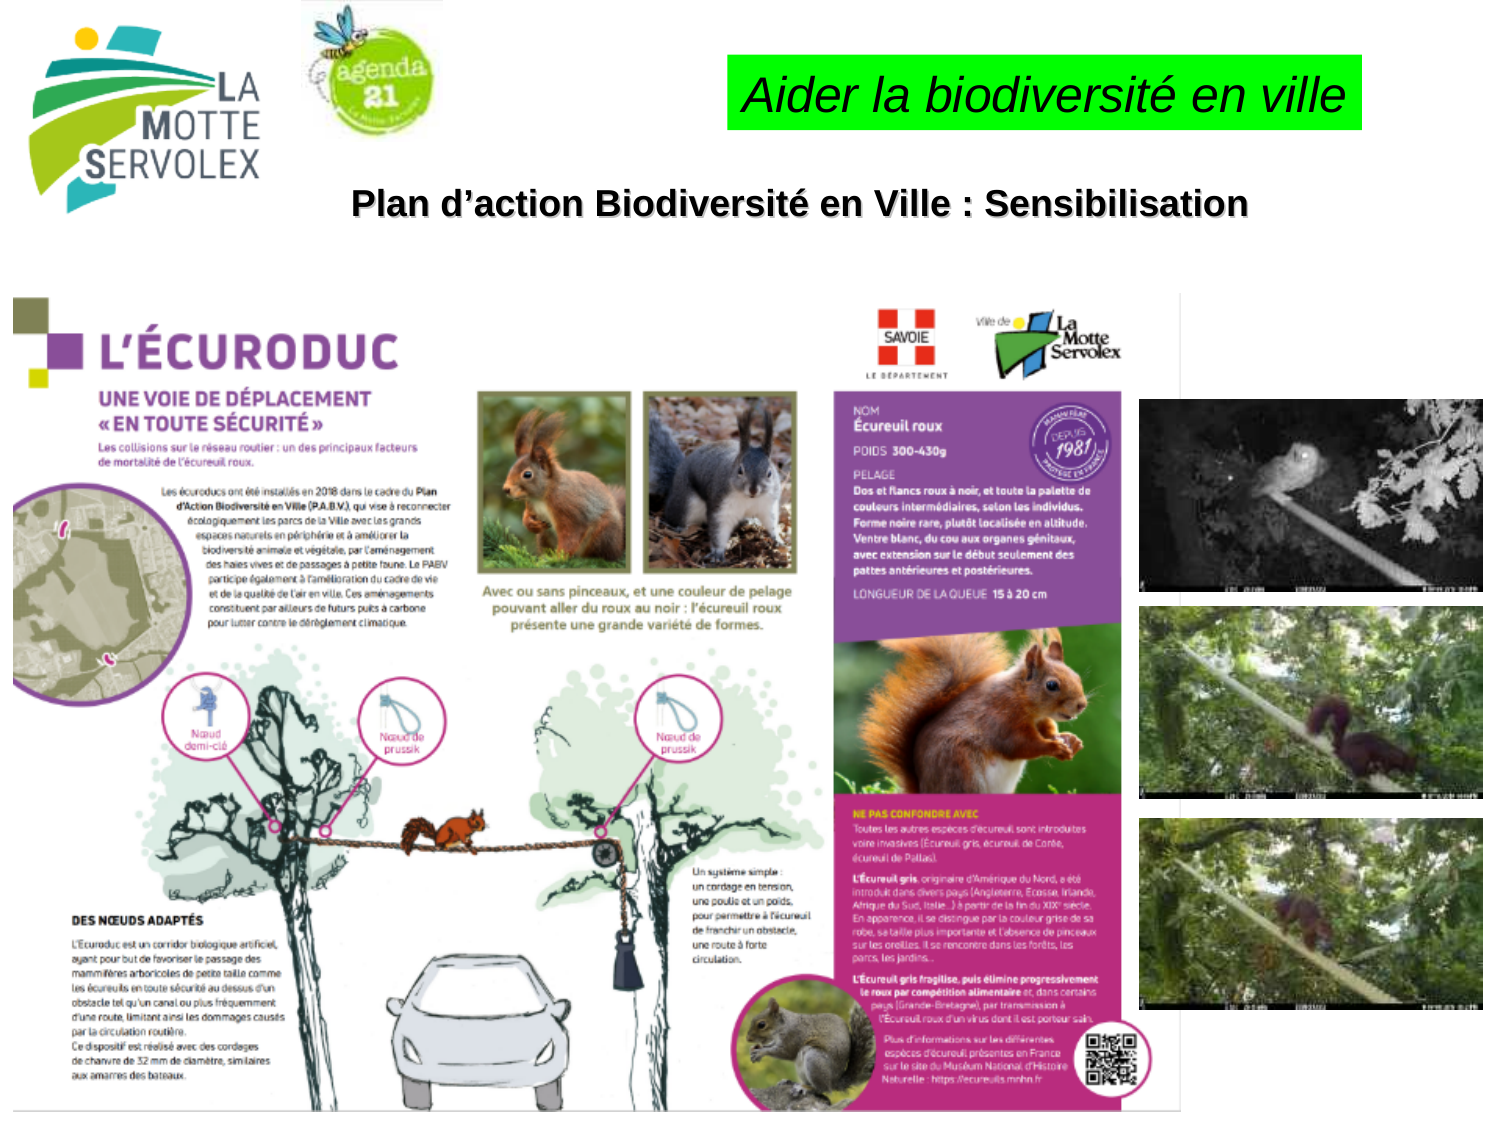

Aider la biodiversité en ville
Plan d’action Biodiversité en Ville : Sensibilisation